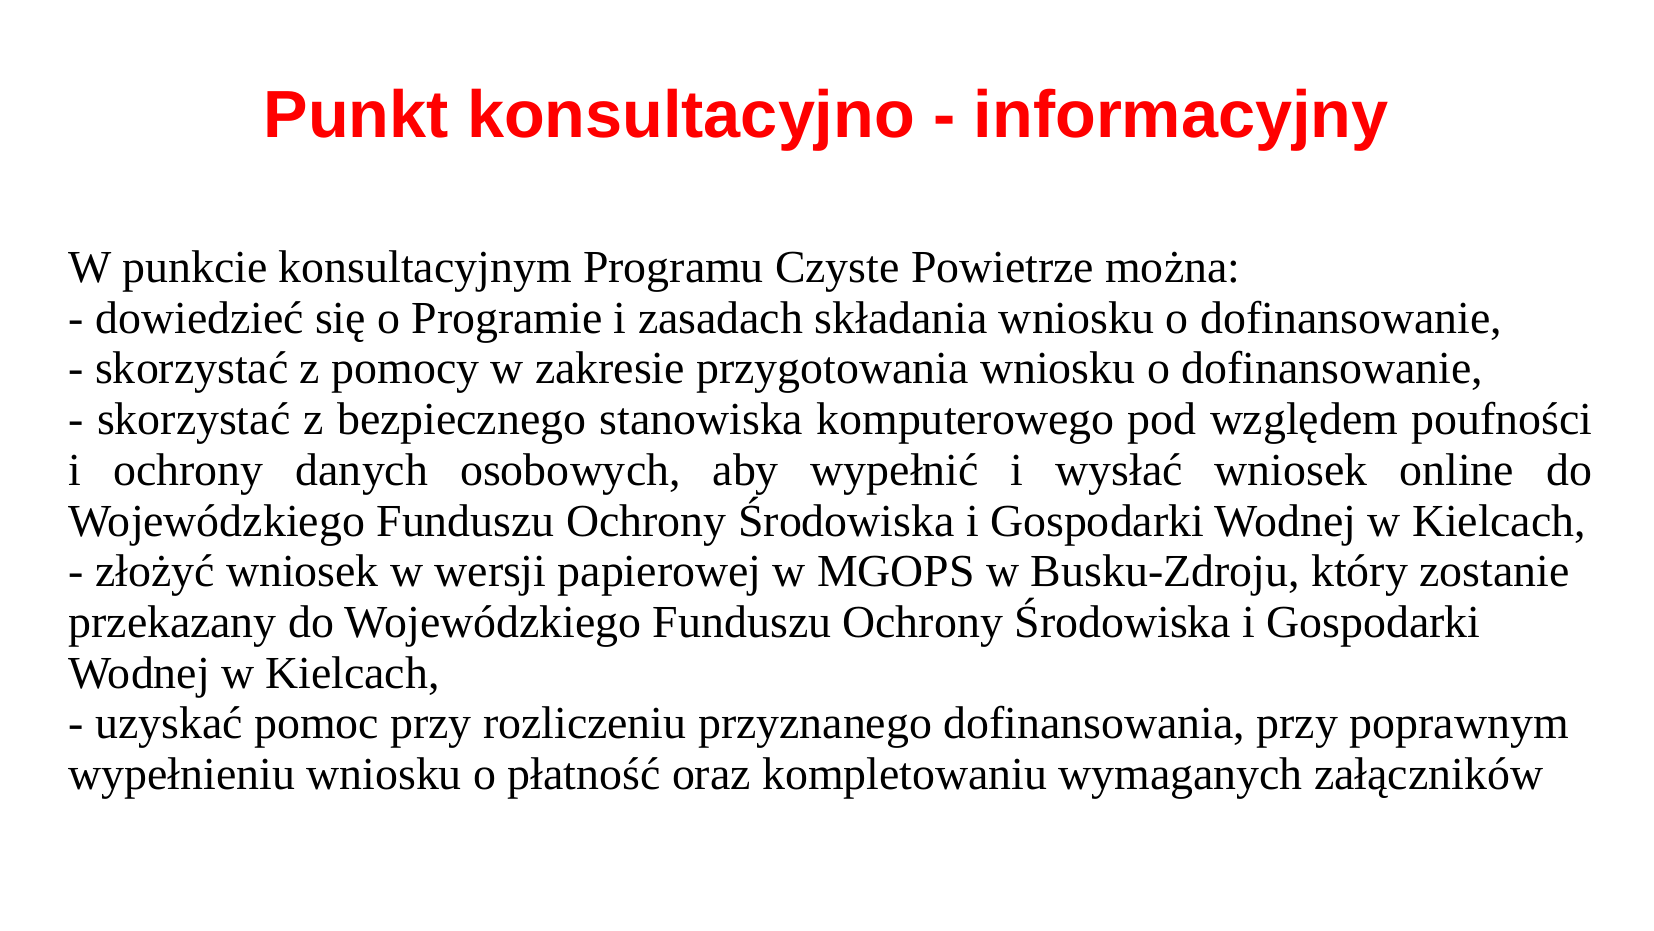

# Punkt konsultacyjno - informacyjny
W punkcie konsultacyjnym Programu Czyste Powietrze można:
- dowiedzieć się o Programie i zasadach składania wniosku o dofinansowanie,
- skorzystać z pomocy w zakresie przygotowania wniosku o dofinansowanie,
- skorzystać z bezpiecznego stanowiska komputerowego pod względem poufności
i ochrony danych osobowych, aby wypełnić i wysłać wniosek online do Wojewódzkiego Funduszu Ochrony Środowiska i Gospodarki Wodnej w Kielcach,
- złożyć wniosek w wersji papierowej w MGOPS w Busku-Zdroju, który zostanie
przekazany do Wojewódzkiego Funduszu Ochrony Środowiska i Gospodarki
Wodnej w Kielcach,
- uzyskać pomoc przy rozliczeniu przyznanego dofinansowania, przy poprawnym
wypełnieniu wniosku o płatność oraz kompletowaniu wymaganych załączników